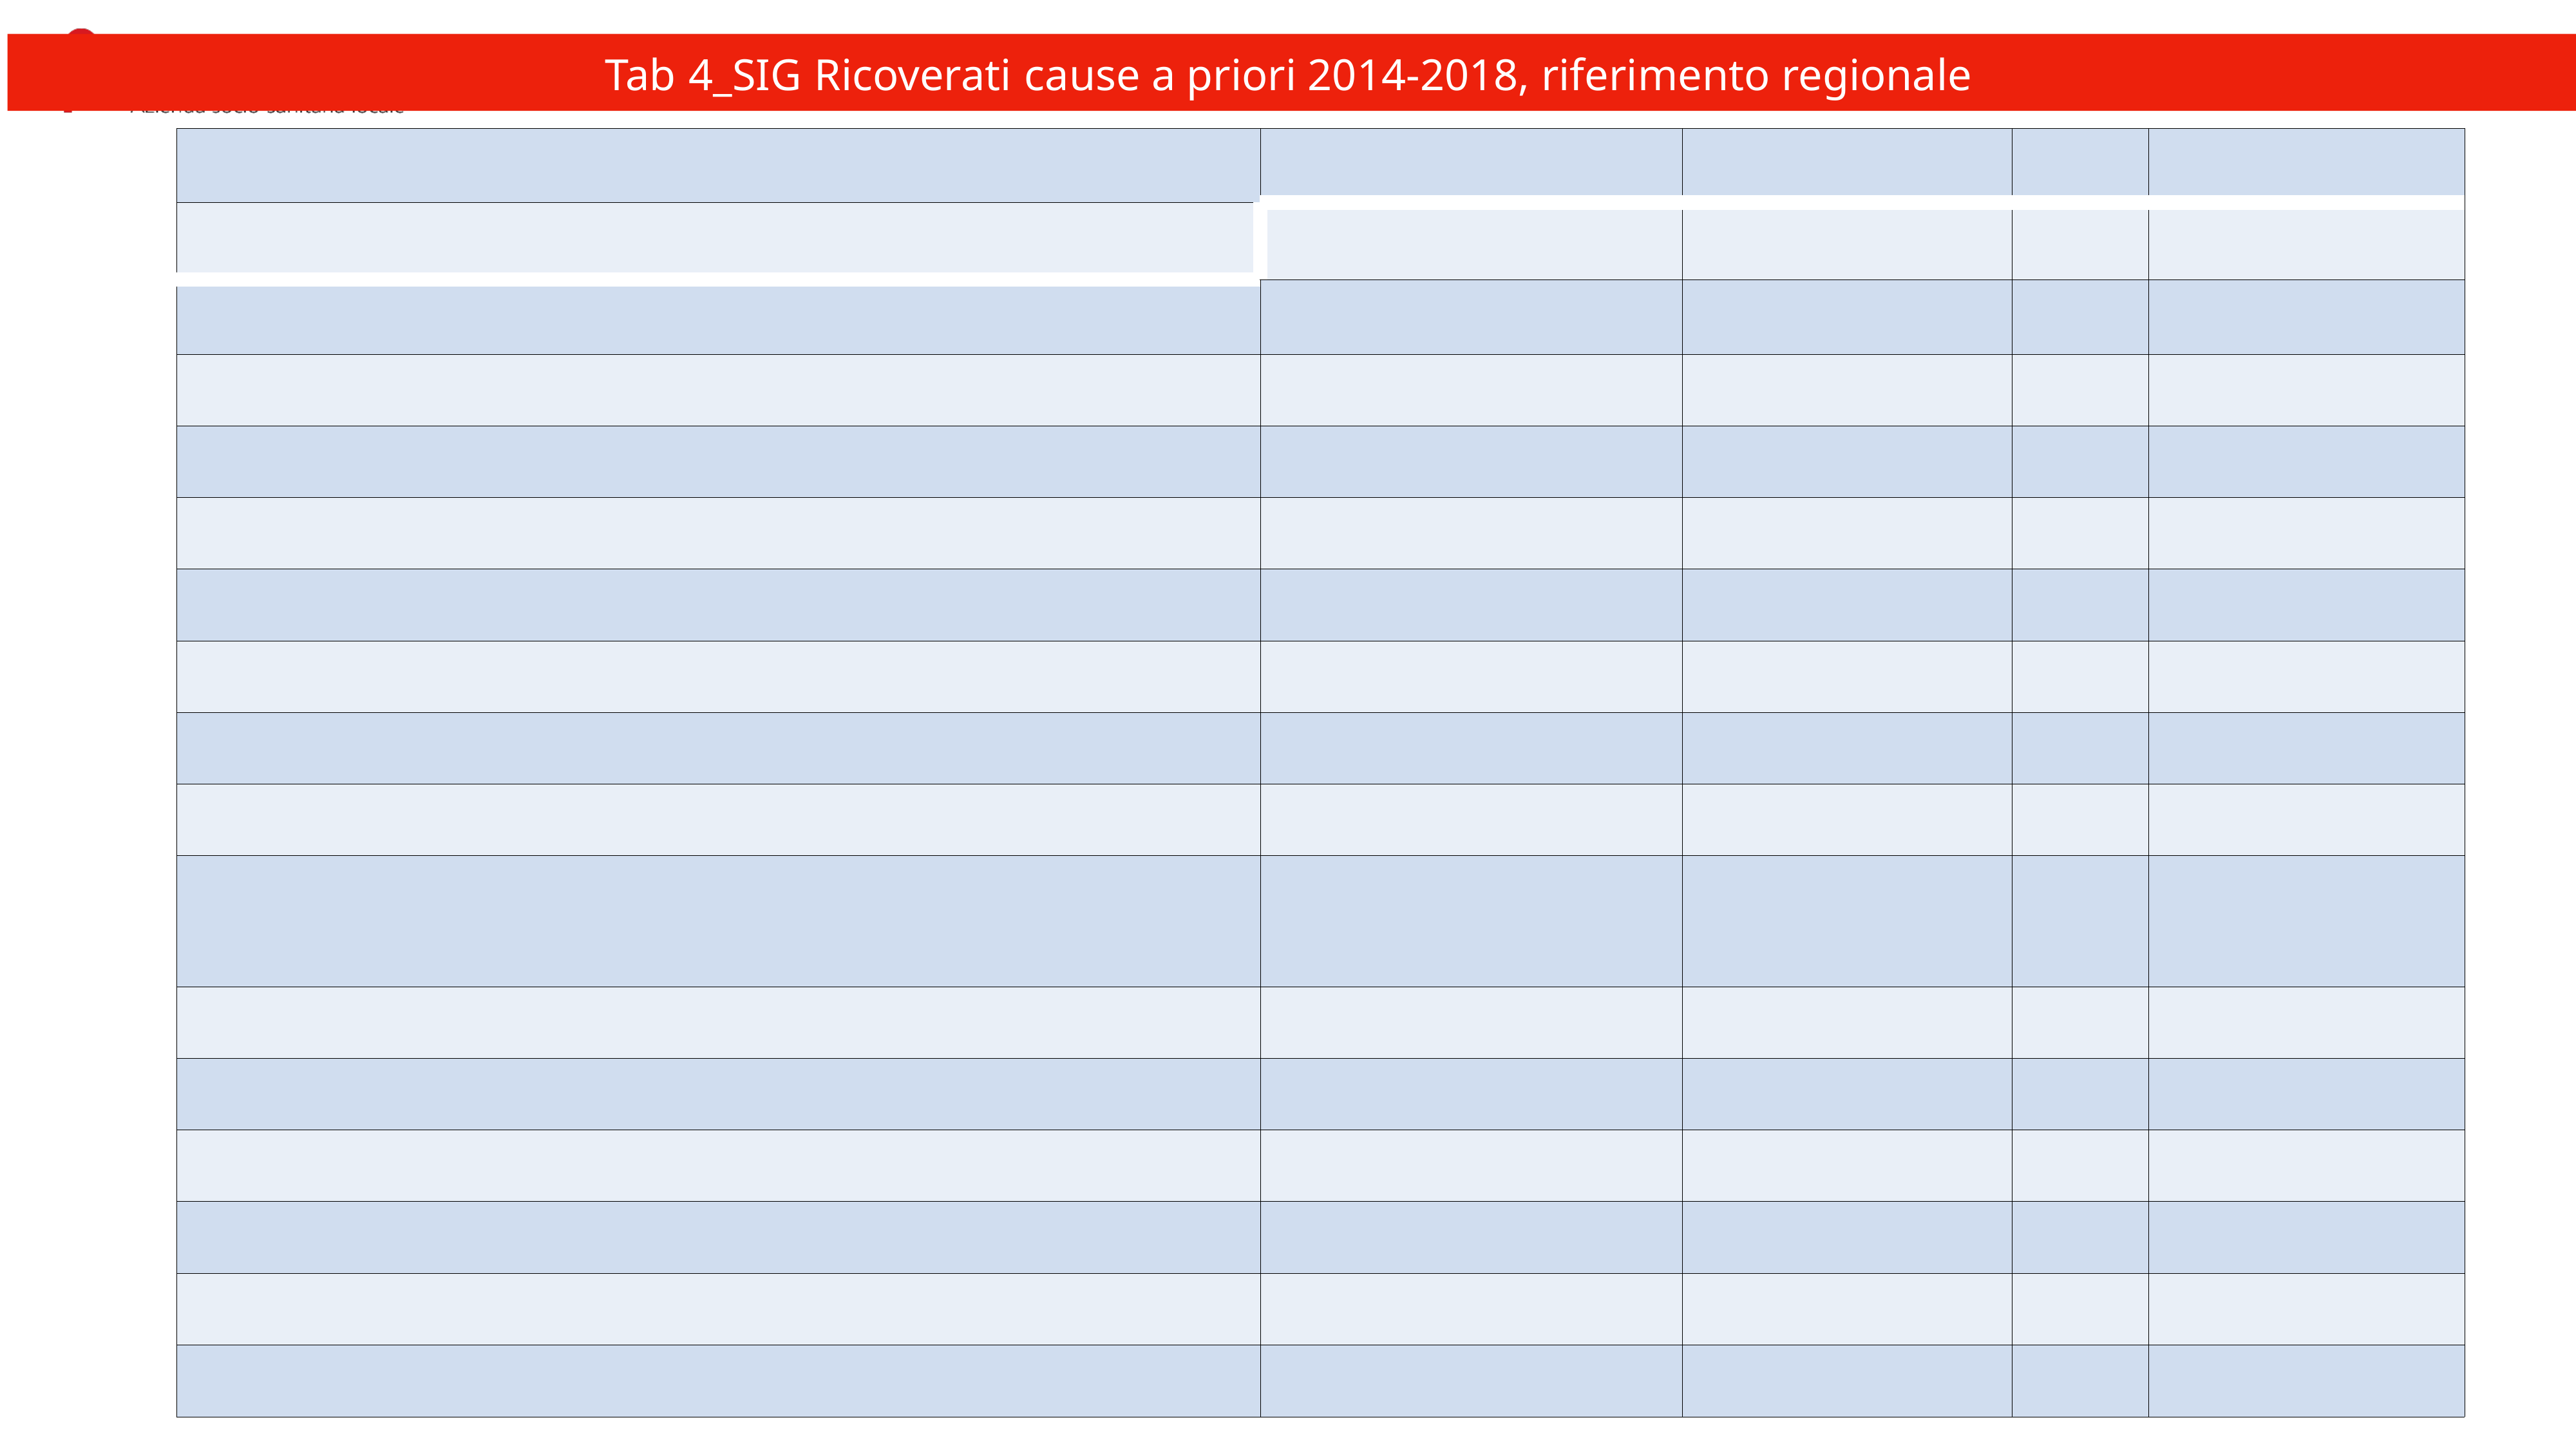

Tab 4_SIG Ricoverati cause a priori 2014-2018, riferimento regionale
| | | | | |
| --- | --- | --- | --- | --- |
| | | | | |
| | | | | |
| | | | | |
| | | | | |
| | | | | |
| | | | | |
| | | | | |
| | | | | |
| | | | | |
| | | | | |
| | | | | |
| | | | | |
| | | | | |
| | | | | |
| | | | | |
| | | | | |
Tab 4_SIG Ricoverati cause a priori 2014-2018, riferimento regionale
dott. Massimo Melis